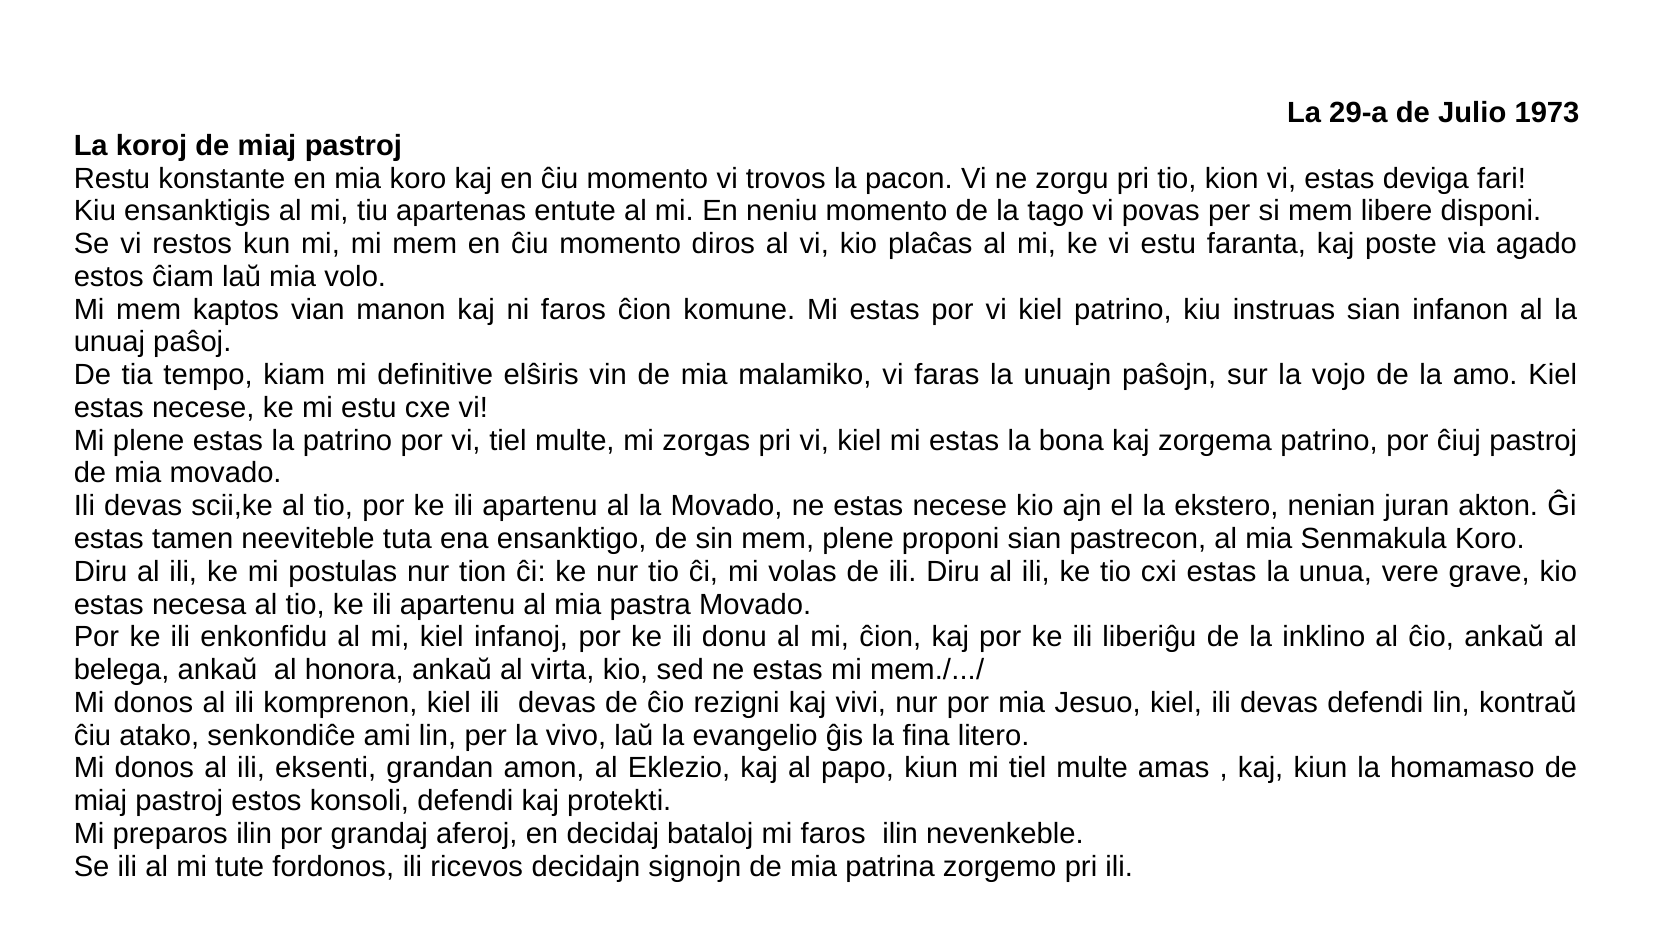

La 29-a de Julio 1973
La koroj de miaj pastroj
Restu konstante en mia koro kaj en ĉiu momento vi trovos la pacon. Vi ne zorgu pri tio, kion vi, estas deviga fari!
Kiu ensanktigis al mi, tiu apartenas entute al mi. En neniu momento de la tago vi povas per si mem libere disponi.
Se vi restos kun mi, mi mem en ĉiu momento diros al vi, kio plaĉas al mi, ke vi estu faranta, kaj poste via agado estos ĉiam laŭ mia volo.
Mi mem kaptos vian manon kaj ni faros ĉion komune. Mi estas por vi kiel patrino, kiu instruas sian infanon al la unuaj paŝoj.
De tia tempo, kiam mi definitive elŝiris vin de mia malamiko, vi faras la unuajn paŝojn, sur la vojo de la amo. Kiel estas necese, ke mi estu cxe vi!
Mi plene estas la patrino por vi, tiel multe, mi zorgas pri vi, kiel mi estas la bona kaj zorgema patrino, por ĉiuj pastroj de mia movado.
Ili devas scii,ke al tio, por ke ili apartenu al la Movado, ne estas necese kio ajn el la ekstero, nenian juran akton. Ĝi estas tamen neeviteble tuta ena ensanktigo, de sin mem, plene proponi sian pastrecon, al mia Senmakula Koro.
Diru al ili, ke mi postulas nur tion ĉi: ke nur tio ĉi, mi volas de ili. Diru al ili, ke tio cxi estas la unua, vere grave, kio estas necesa al tio, ke ili apartenu al mia pastra Movado.
Por ke ili enkonfidu al mi, kiel infanoj, por ke ili donu al mi, ĉion, kaj por ke ili liberiĝu de la inklino al ĉio, ankaŭ al belega, ankaŭ al honora, ankaŭ al virta, kio, sed ne estas mi mem./.../
Mi donos al ili komprenon, kiel ili devas de ĉio rezigni kaj vivi, nur por mia Jesuo, kiel, ili devas defendi lin, kontraŭ ĉiu atako, senkondiĉe ami lin, per la vivo, laŭ la evangelio ĝis la fina litero.
Mi donos al ili, eksenti, grandan amon, al Eklezio, kaj al papo, kiun mi tiel multe amas , kaj, kiun la homamaso de miaj pastroj estos konsoli, defendi kaj protekti.
Mi preparos ilin por grandaj aferoj, en decidaj bataloj mi faros ilin nevenkeble.
Se ili al mi tute fordonos, ili ricevos decidajn signojn de mia patrina zorgemo pri ili.